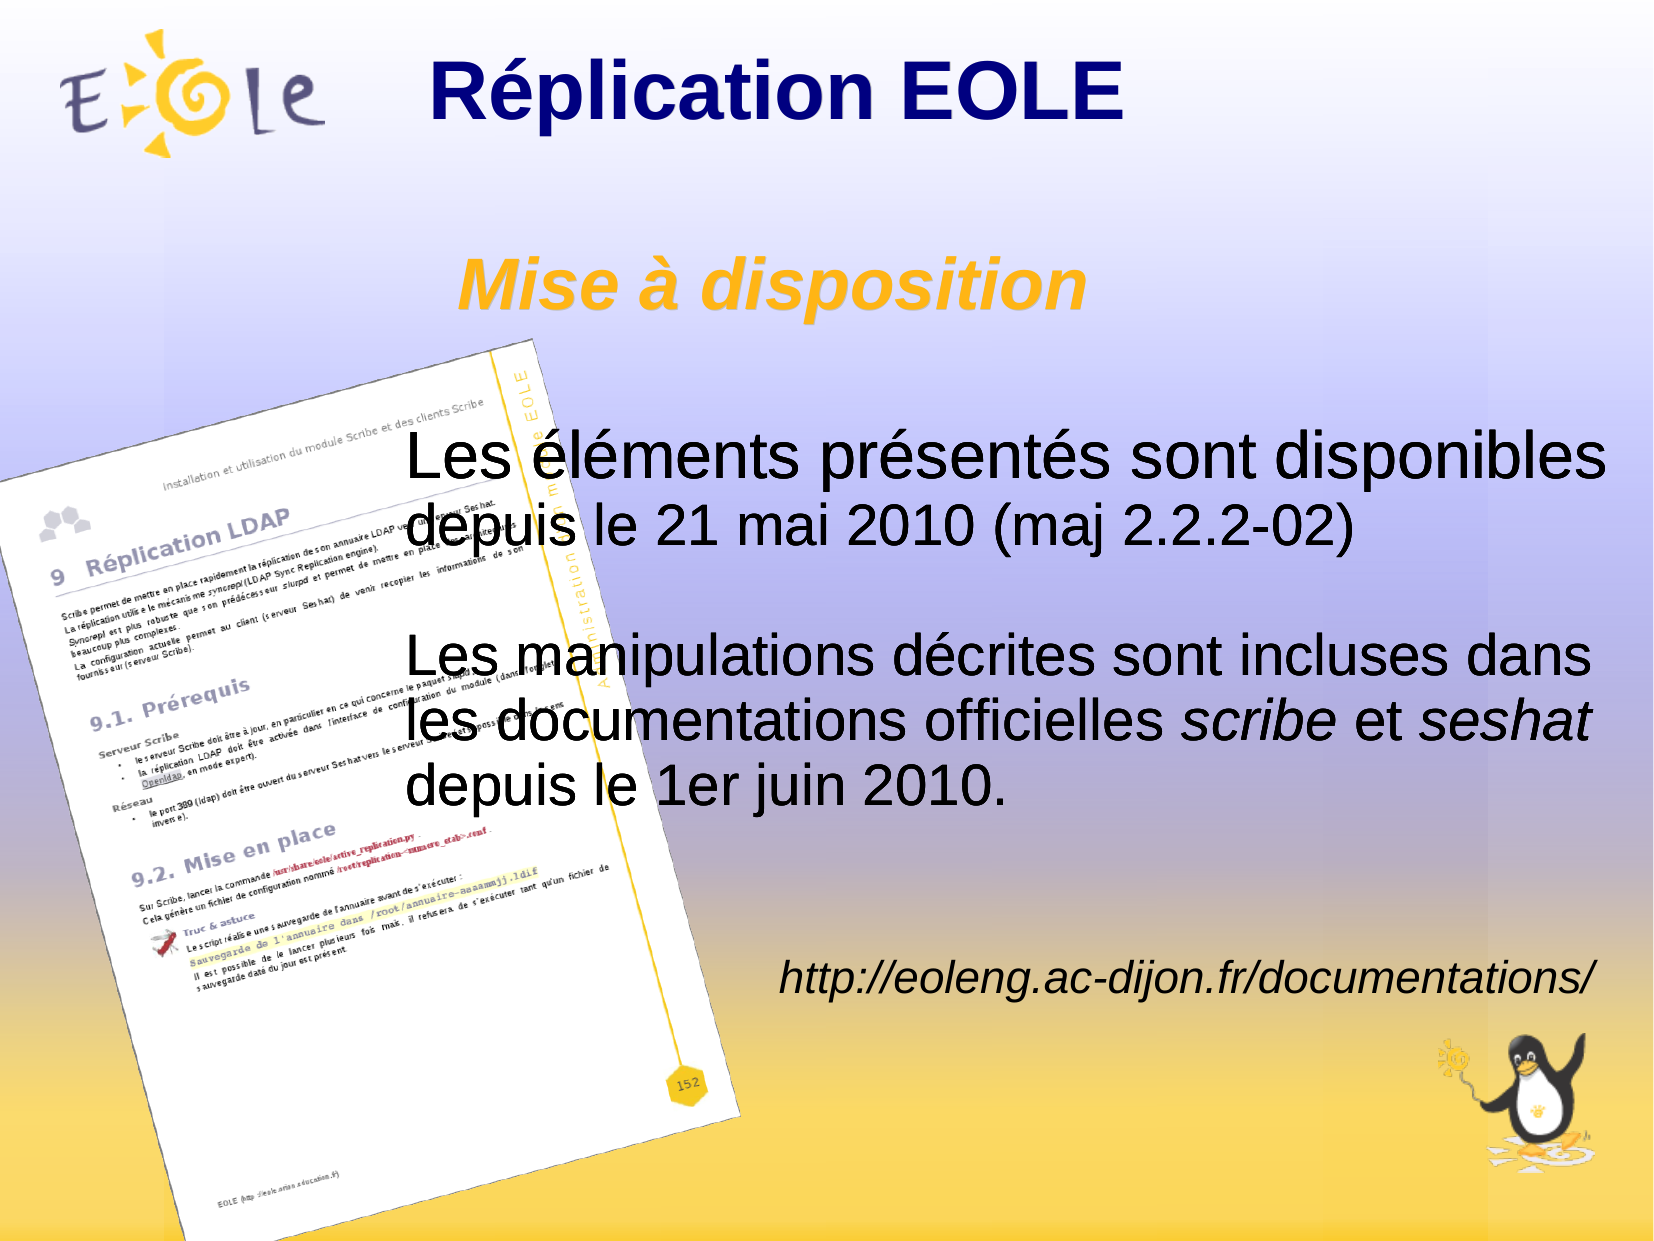

Réplication EOLE
Mise à disposition
Les éléments présentés sont disponibles
depuis le 21 mai 2010 (maj 2.2.2-02)
Les manipulations décrites sont incluses dans
les documentations officielles scribe et seshat
depuis le 1er juin 2010.
Les éléments présentés sont disponibles
depuis le 21 mai 2010 (maj 2.2.2-02)
Les manipulations décrites sont incluses dans
les documentations officielles scribe et seshat
depuis le 1er juin 2010.
Les éléments présentés sont disponibles
depuis le 21 mai 2010 (maj 2.2.2-02)
Les manipulations décrites sont incluses dans
les documentations officielles scribe et seshat
depuis le 1er juin 2010.
http://eoleng.ac-dijon.fr/documentations/